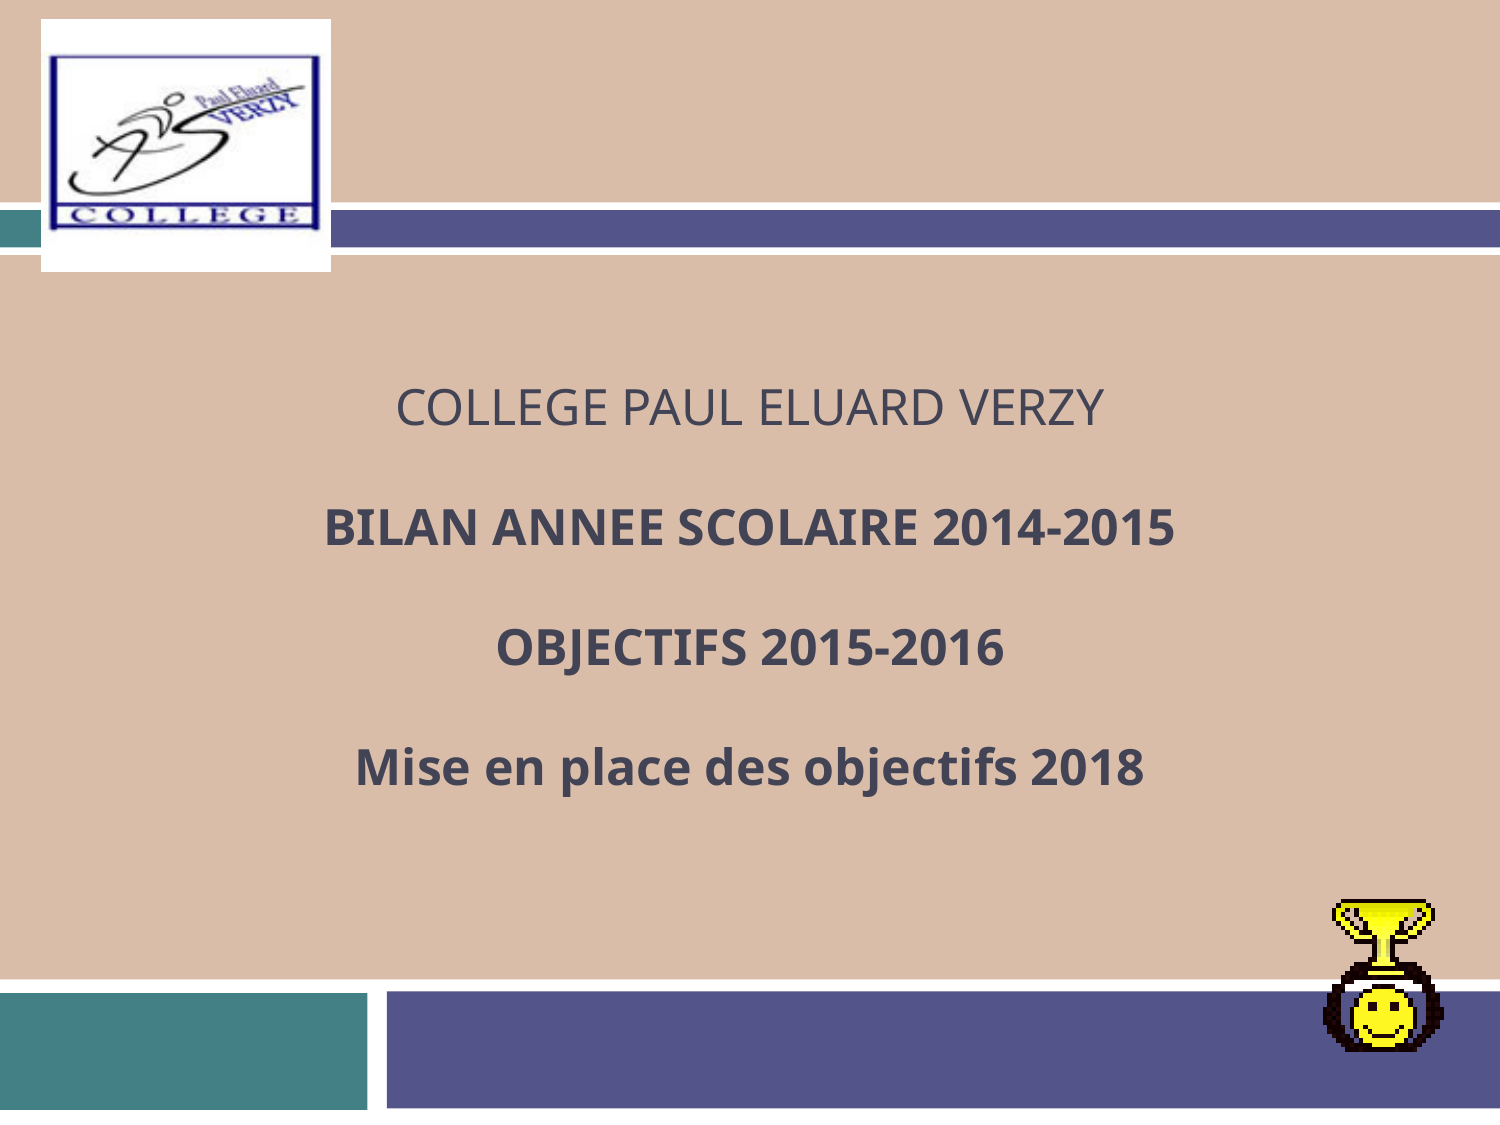

# COLLEGE PAUL ELUARD VERZY
BILAN ANNEE SCOLAIRE 2014-2015
OBJECTIFS 2015-2016
Mise en place des objectifs 2018